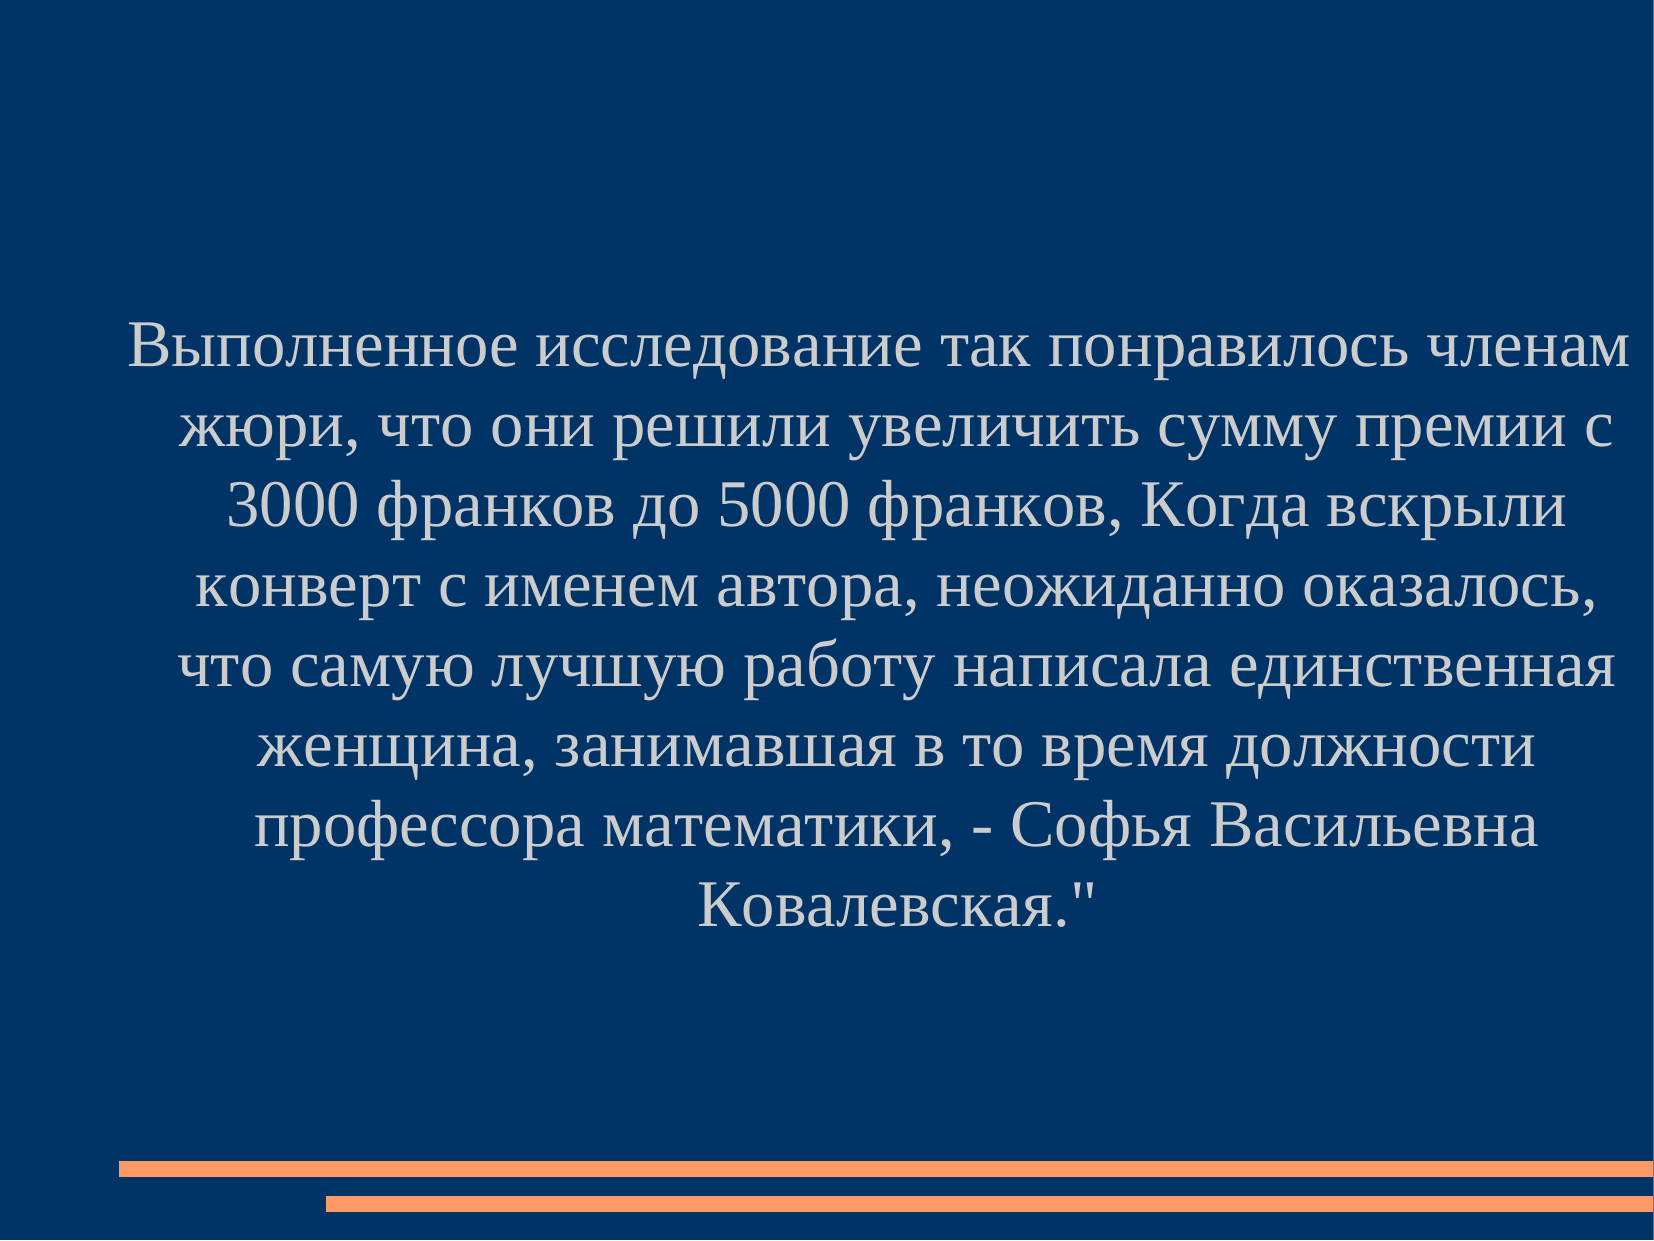

Выполненное исследование так понравилось членам жюри, что они решили увеличить сумму премии с 3000 франков до 5000 франков, Когда вскрыли конверт с именем автора, неожиданно оказалось, что самую лучшую работу написала единственная женщина, занимавшая в то время должности профессора математики, - Софья Васильевна Ковалевская."
#